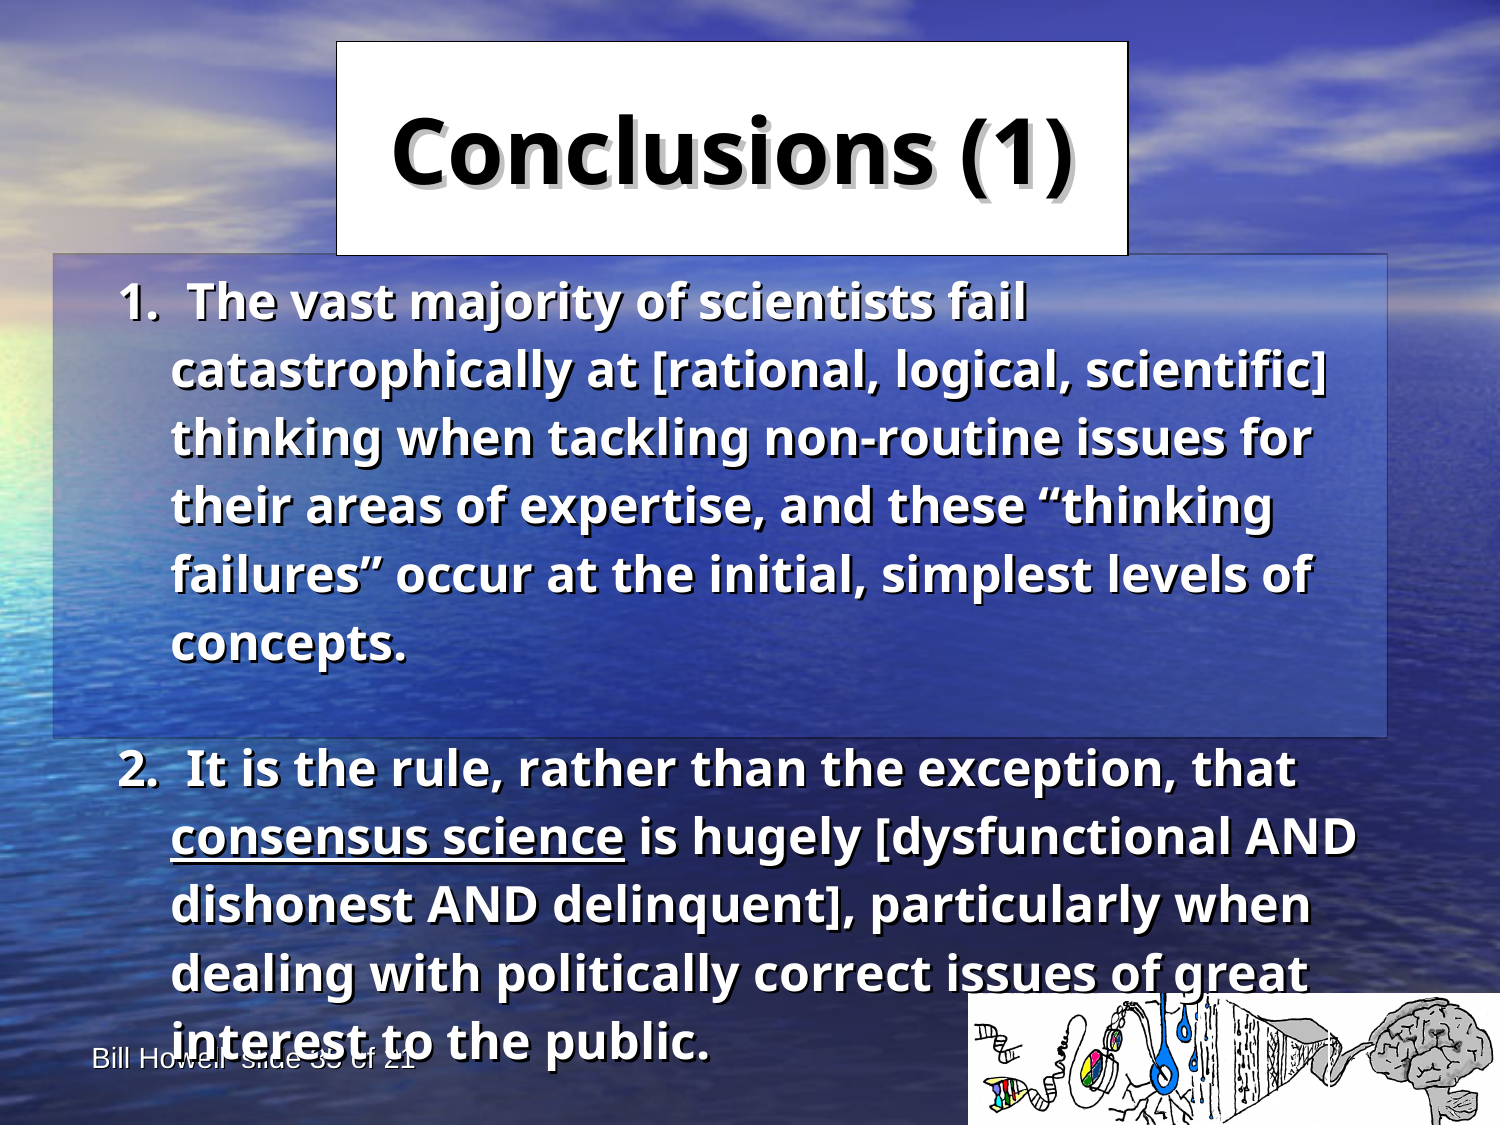

# Conclusions (1)
1. The vast majority of scientists fail catastrophically at [rational, logical, scientific] thinking when tackling non-routine issues for their areas of expertise, and these “thinking failures” occur at the initial, simplest levels of concepts.
2. It is the rule, rather than the exception, that consensus science is hugely [dysfunctional AND dishonest AND delinquent], particularly when dealing with politically correct issues of great interest to the public.